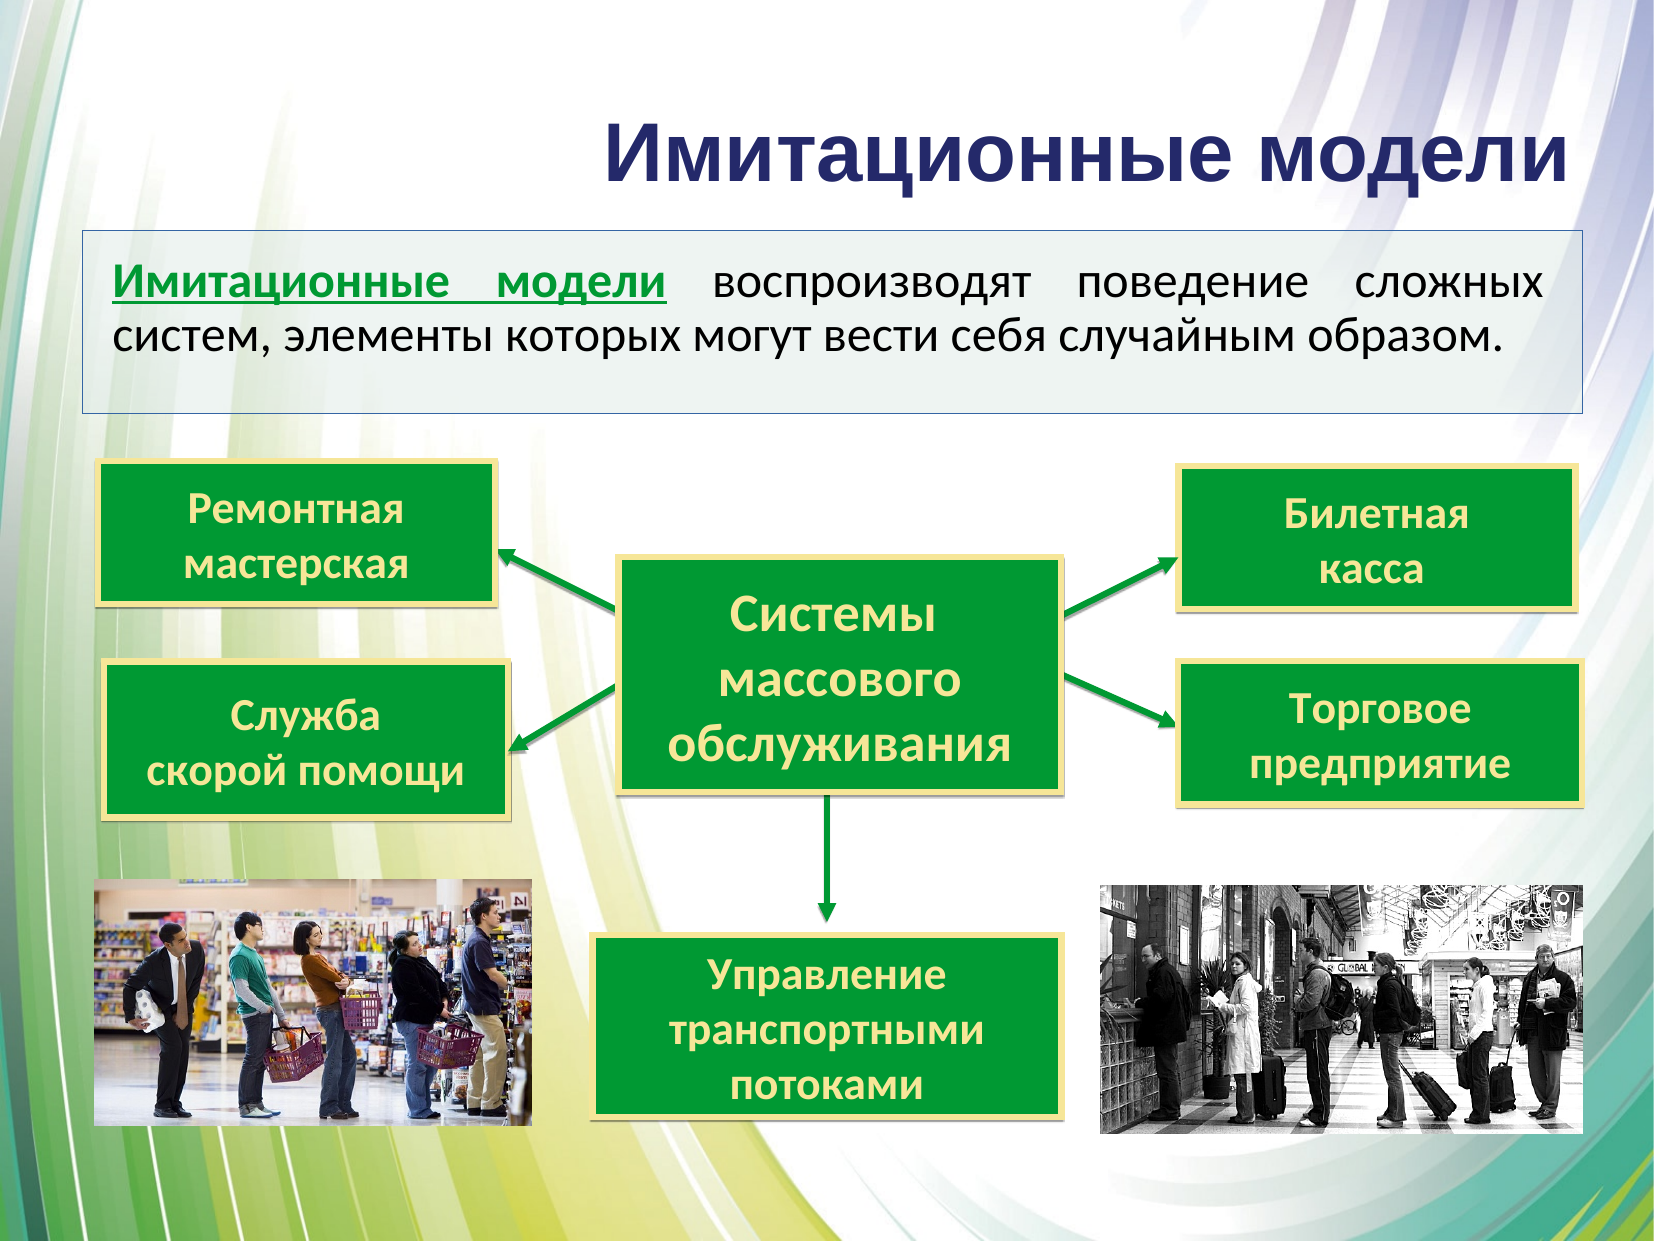

# Имитационные модели
Имитационные модели воспроизводят поведение сложных систем, элементы которых могут вести себя случайным образом.
Ремонтная
мастерская
Билетная
касса
Системы
массового
обслуживания
Торговое
предприятие
Служба
скорой помощи
Управление
транспортными
потоками